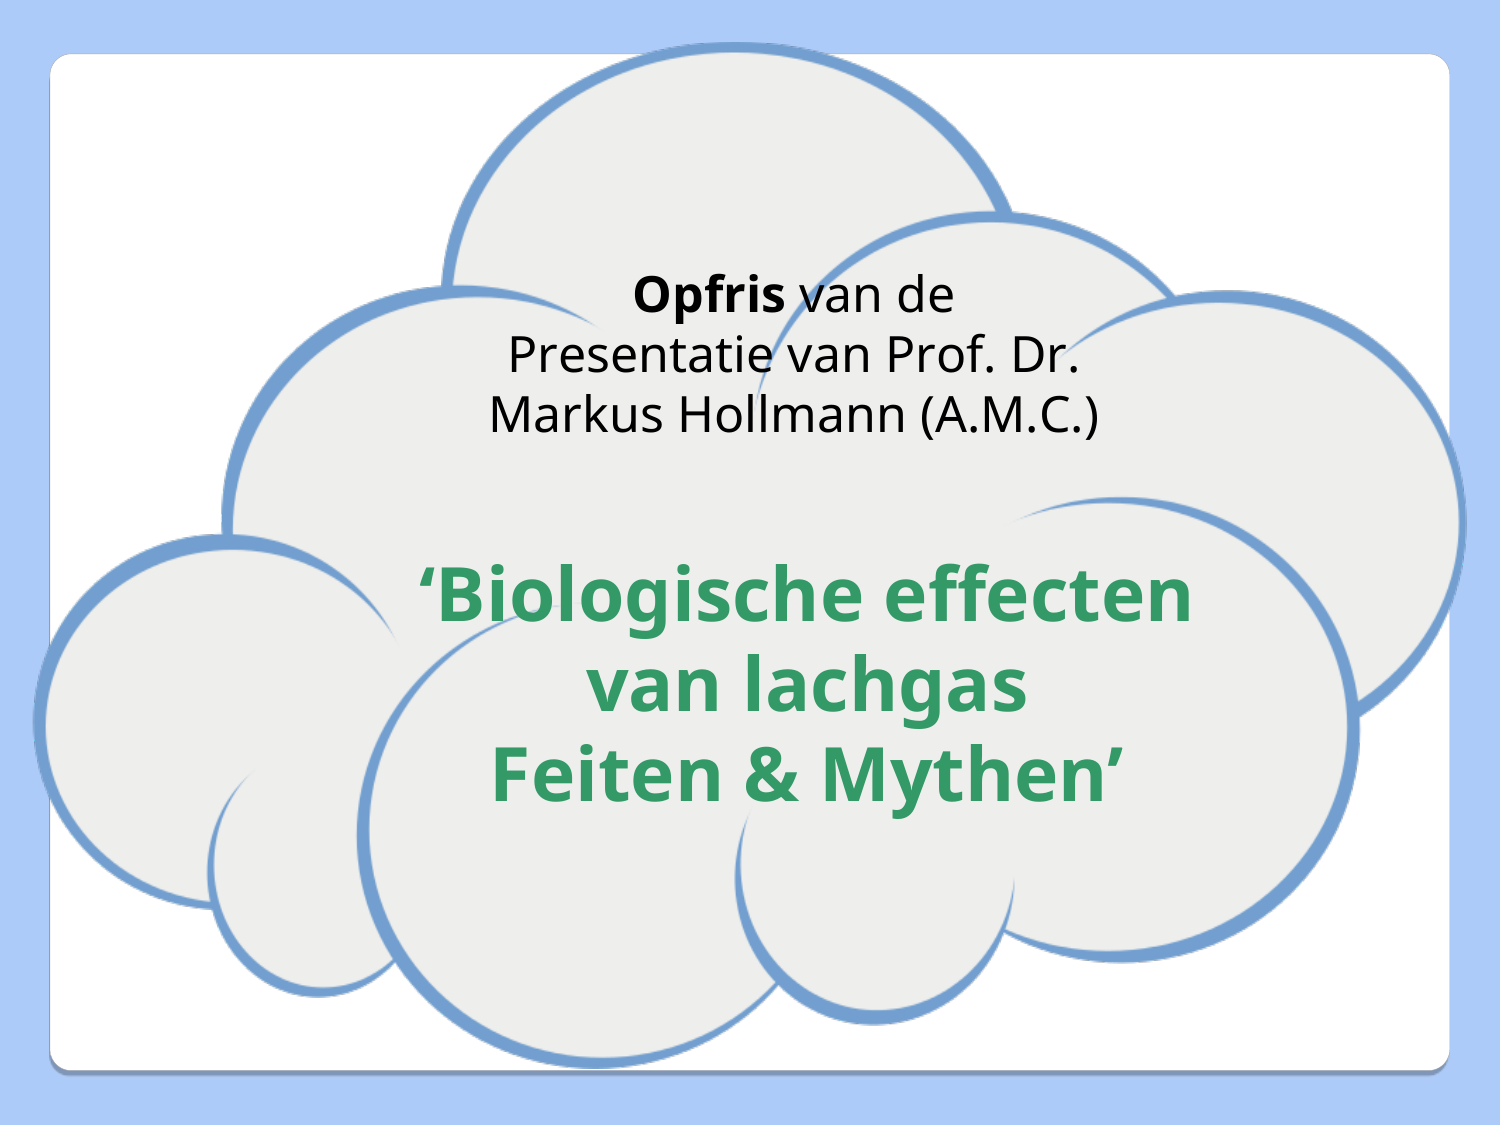

Opfris van de
Presentatie van Prof. Dr. Markus Hollmann (A.M.C.)
‘Biologische effecten van lachgas
Feiten & Mythen’